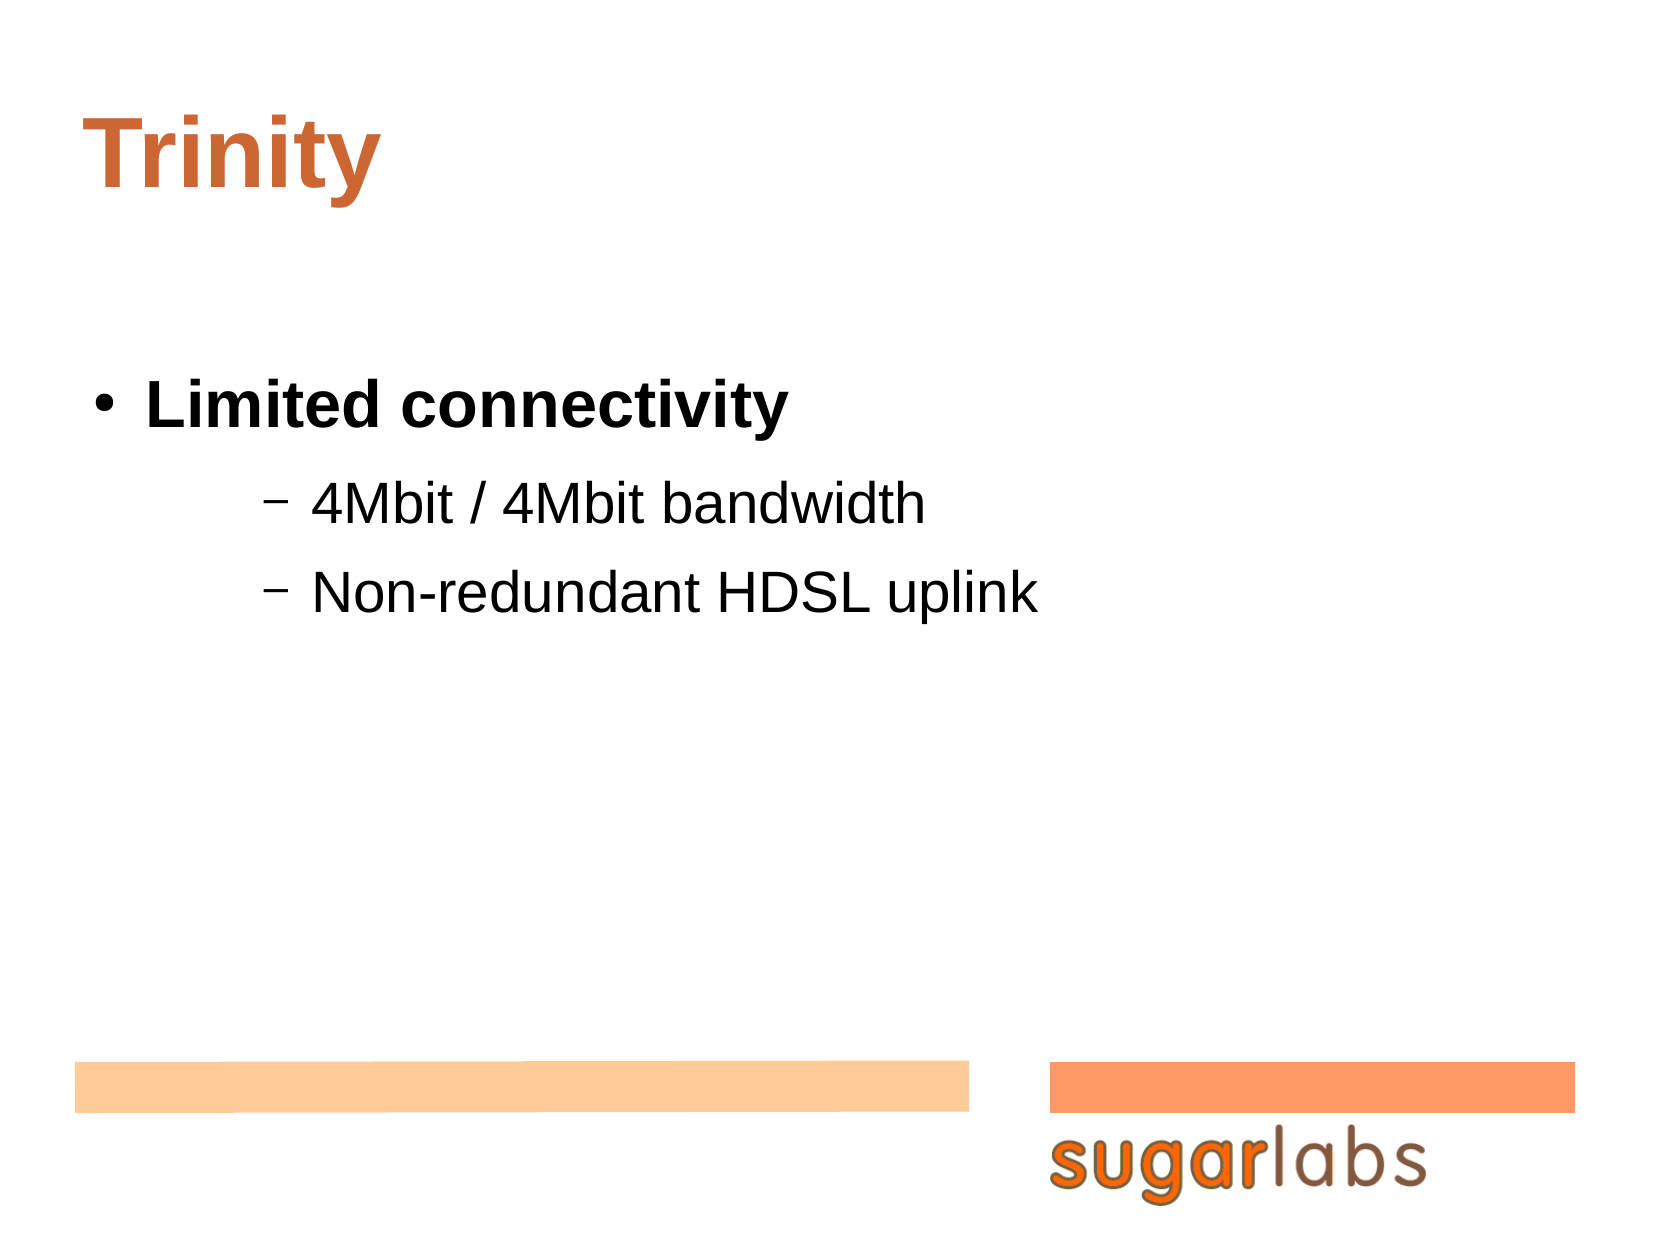

# Trinity
Limited connectivity
4Mbit / 4Mbit bandwidth
Non-redundant HDSL uplink